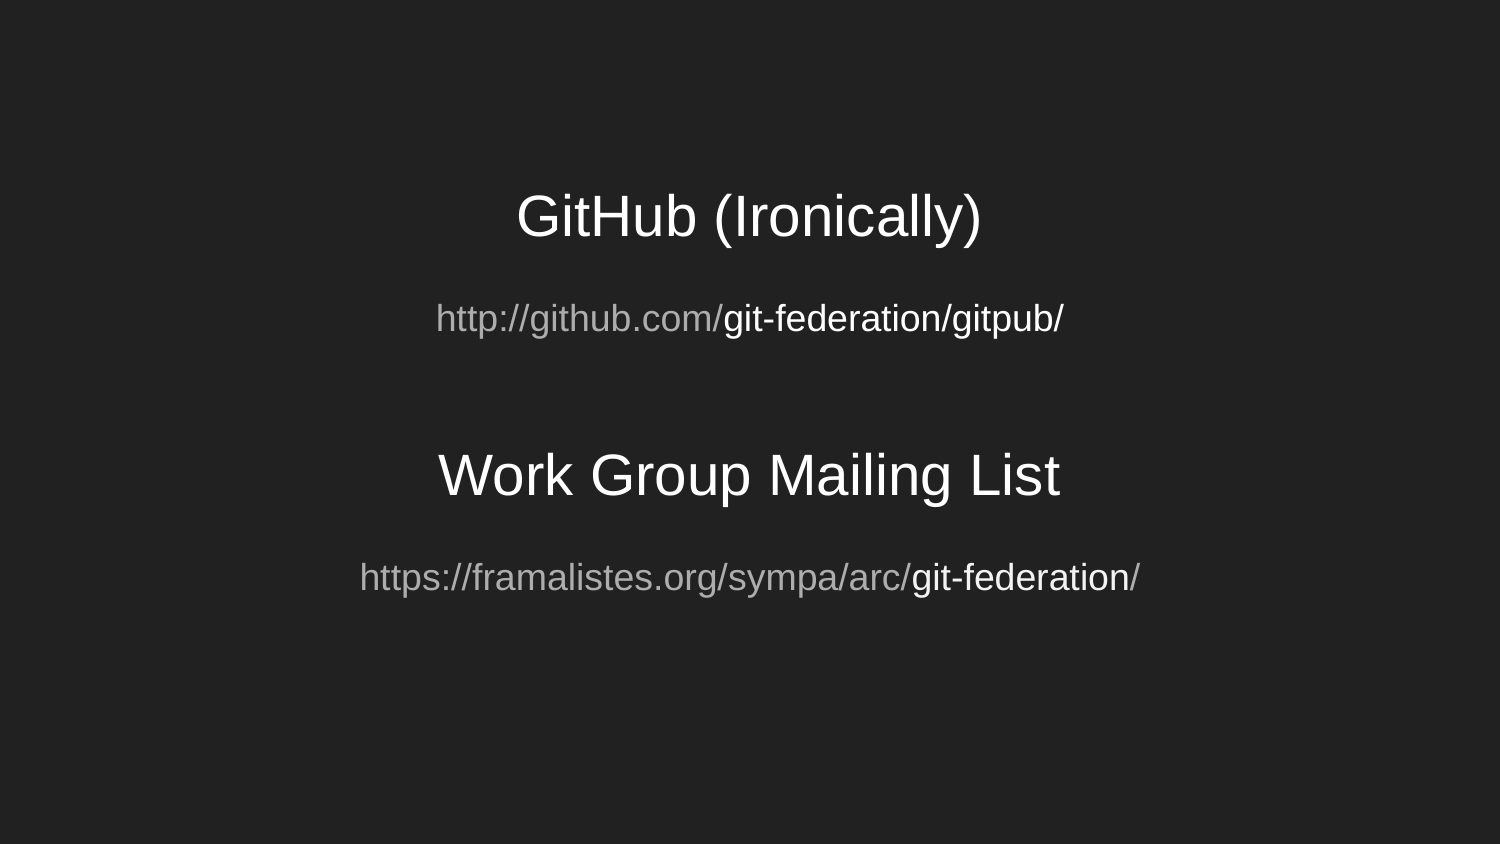

# GitHub (Ironically)
http://github.com/git-federation/gitpub/
Work Group Mailing List
https://framalistes.org/sympa/arc/git-federation/